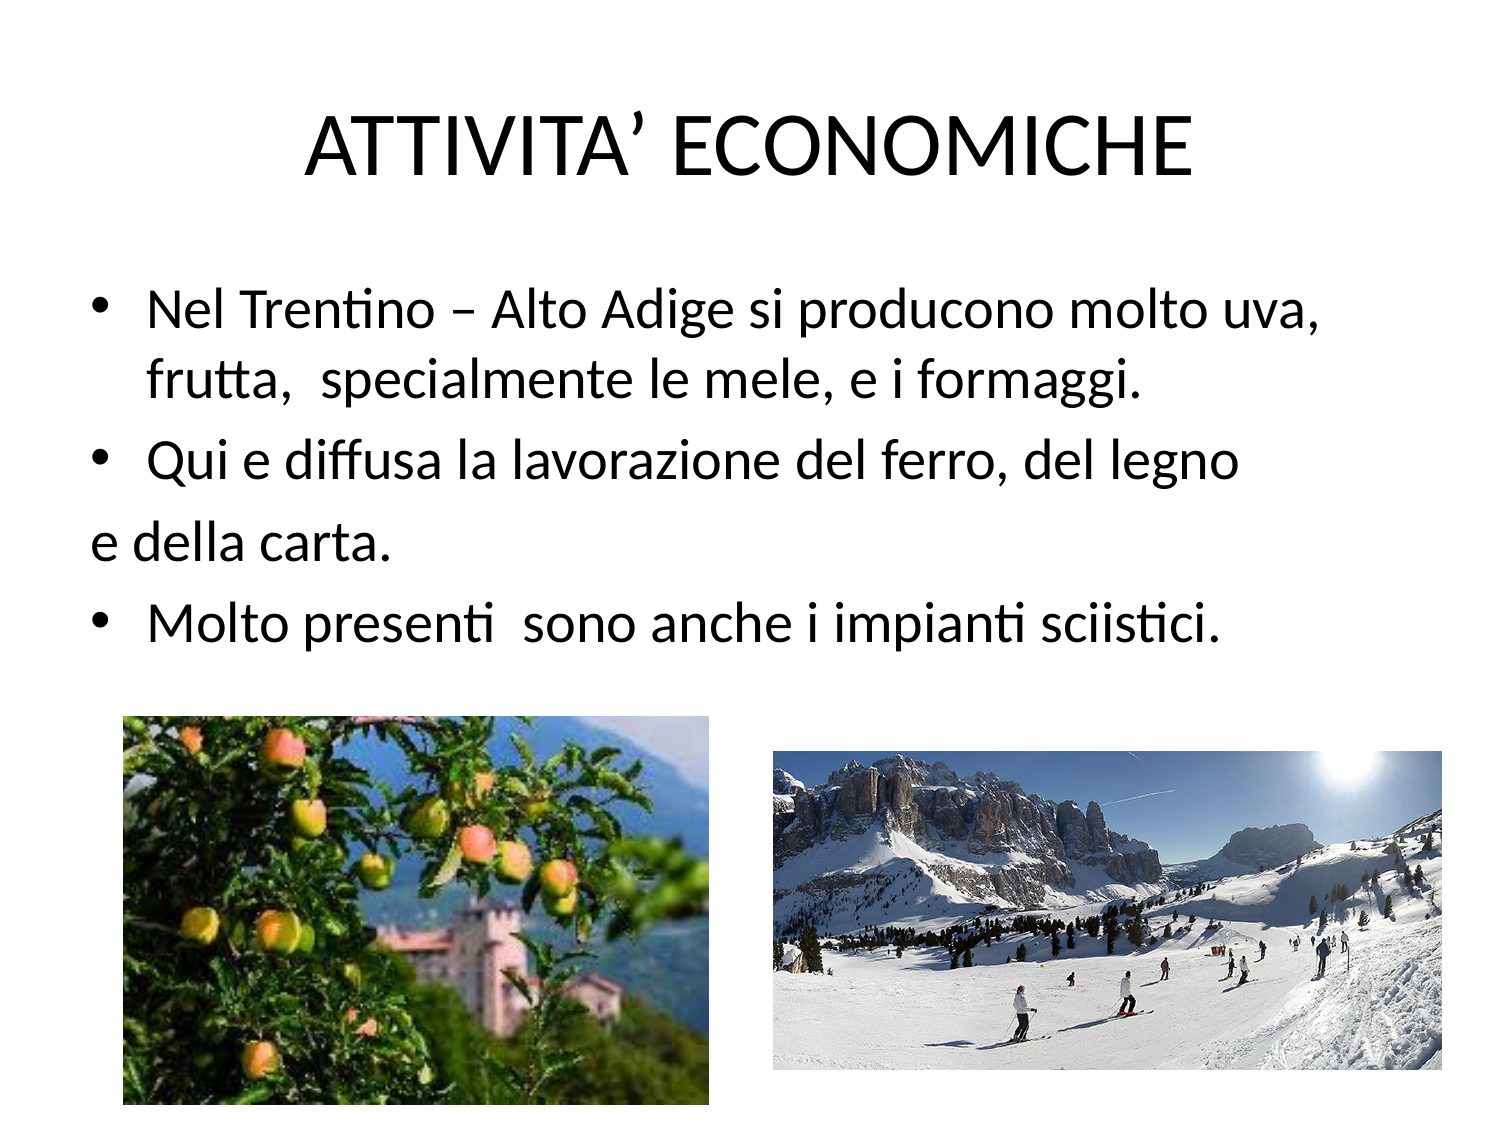

# ATTIVITA’ ECONOMICHE
Nel Trentino – Alto Adige si producono molto uva, frutta, specialmente le mele, e i formaggi.
Qui e diffusa la lavorazione del ferro, del legno
e della carta.
Molto presenti sono anche i impianti sciistici.